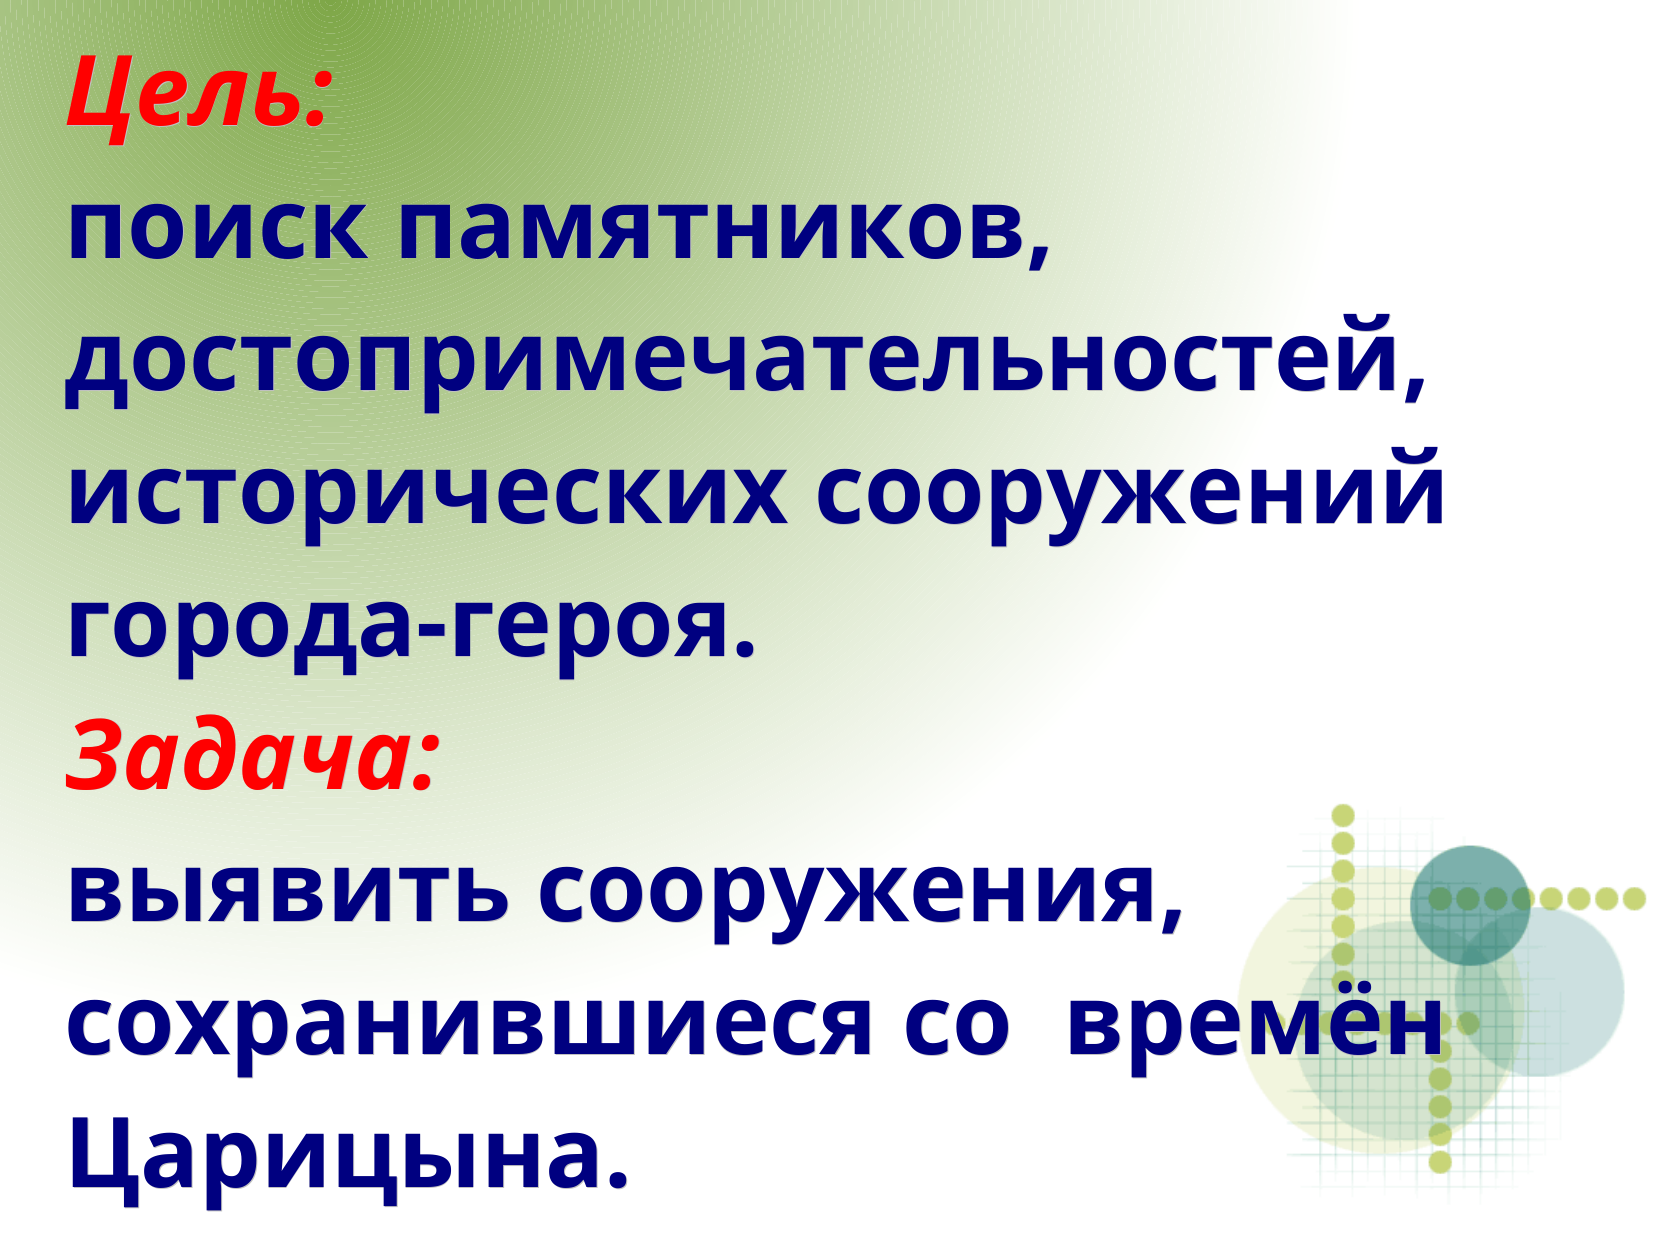

# Цель: поиск памятников, достопримечательностей, исторических сооружений города-героя. Задача: выявить сооружения, сохранившиеся со времён Царицына.